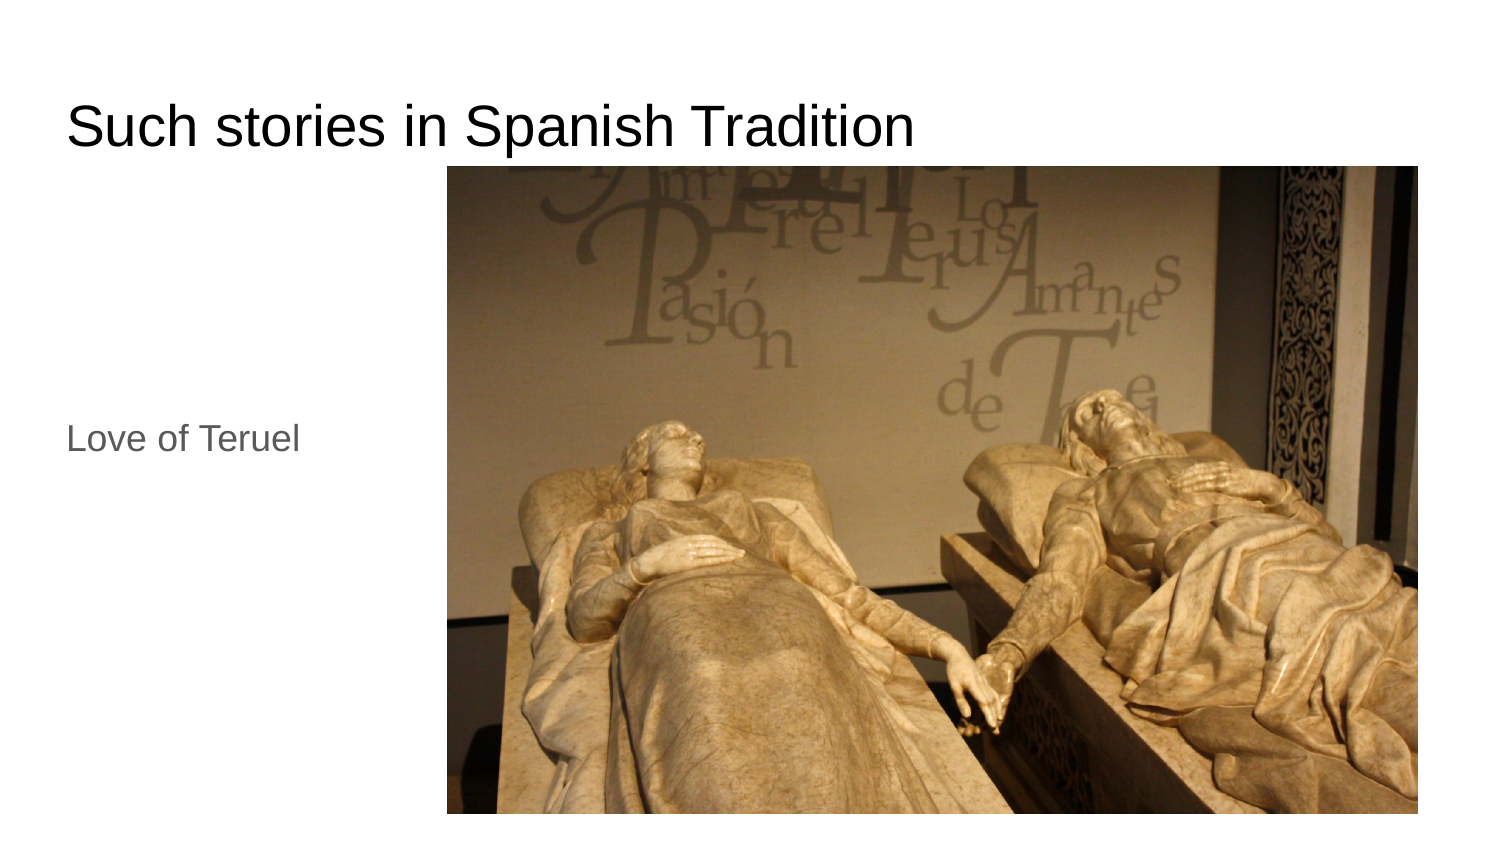

# Such stories in Spanish Tradition
Love of Teruel